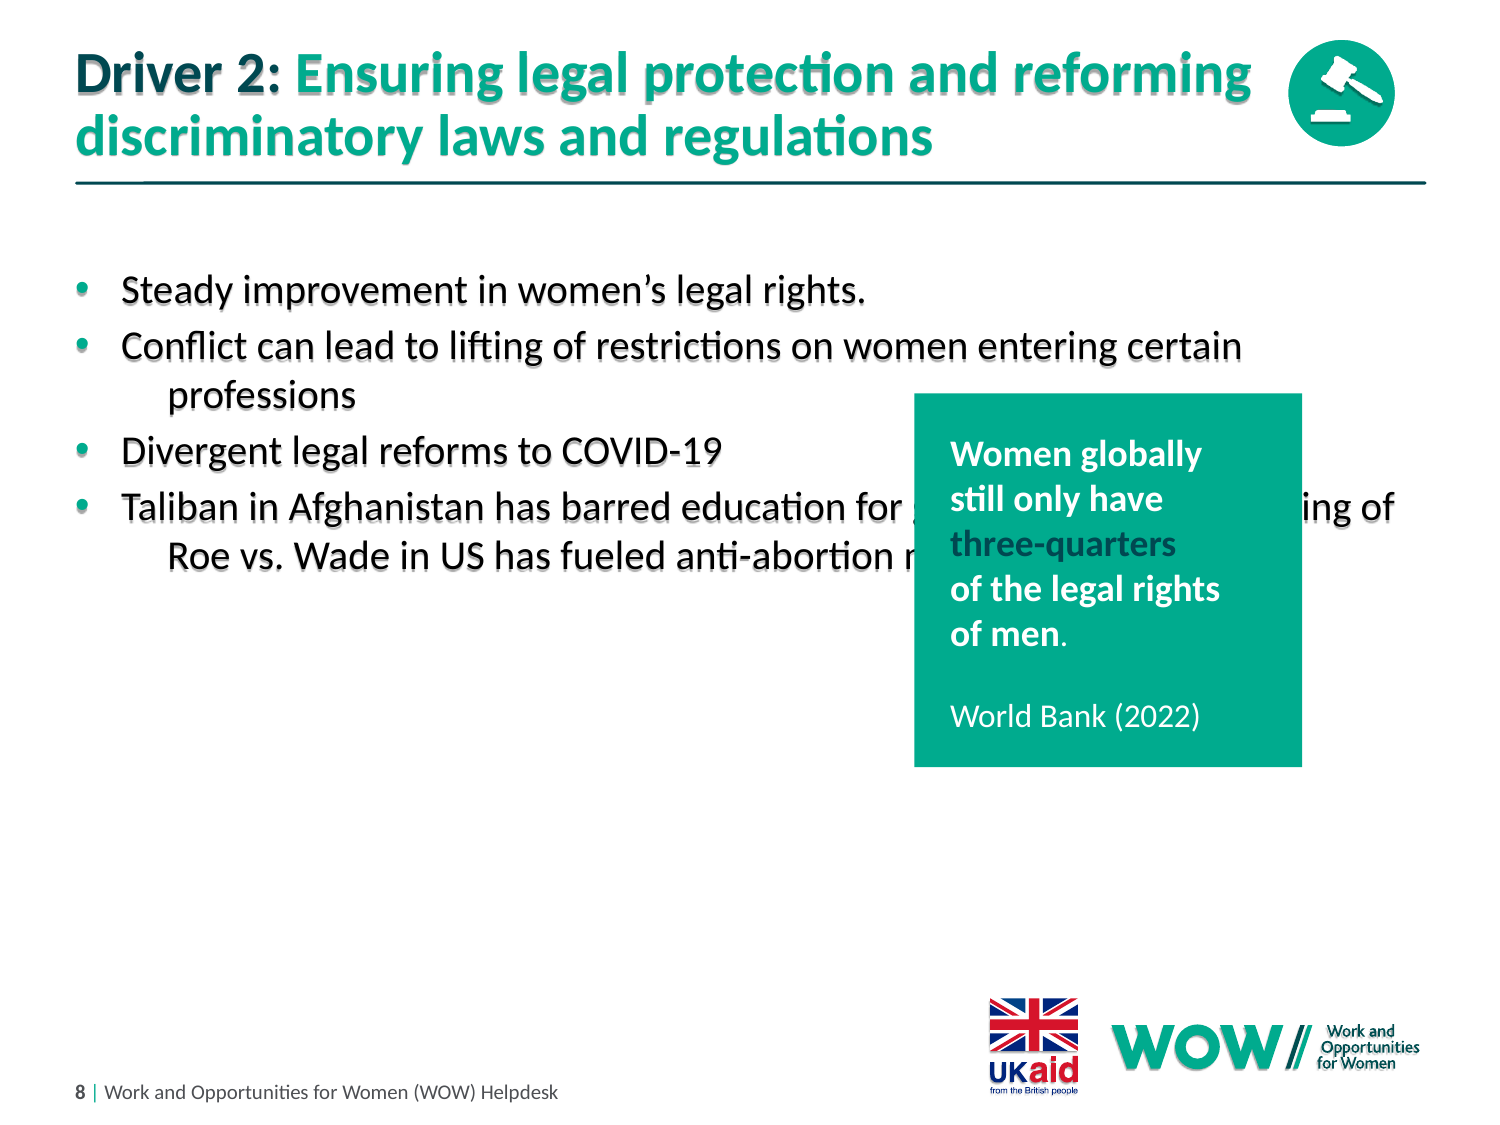

# Driver 2: Ensuring legal protection and reforming discriminatory laws and regulations
Steady improvement in women’s legal rights.
Conflict can lead to lifting of restrictions on women entering certain professions
Divergent legal reforms to COVID-19
Taliban in Afghanistan has barred education for girls over 12 and repealing of Roe vs. Wade in US has fueled anti-abortion movements worldwide
Women globally
still only have
three-quarters
of the legal rights
of men.
World Bank (2022)
8 | Work and Opportunities for Women (WOW) Helpdesk